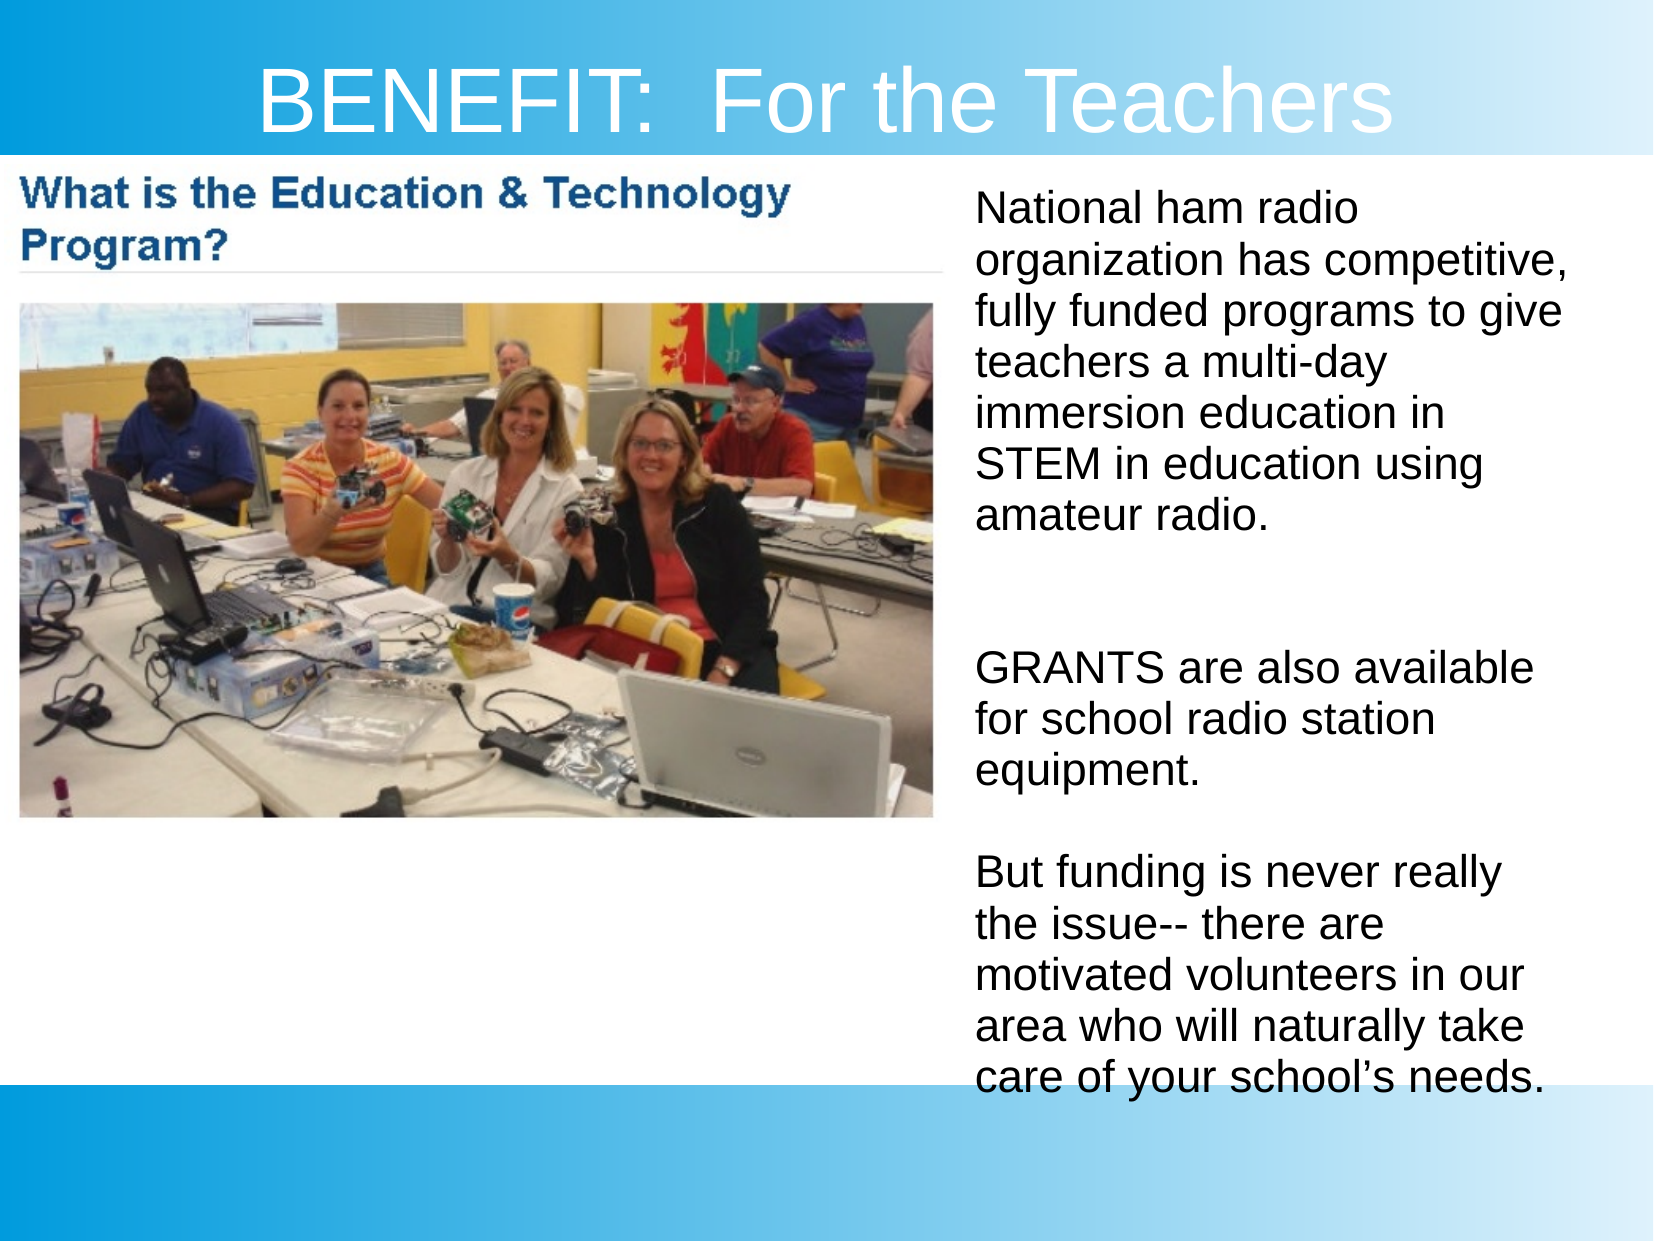

# BENEFIT: For the Teachers
National ham radio organization has competitive, fully funded programs to give teachers a multi-day immersion education in STEM in education using amateur radio.
GRANTS are also available for school radio station equipment.
But funding is never really the issue-- there are motivated volunteers in our area who will naturally take care of your school’s needs.